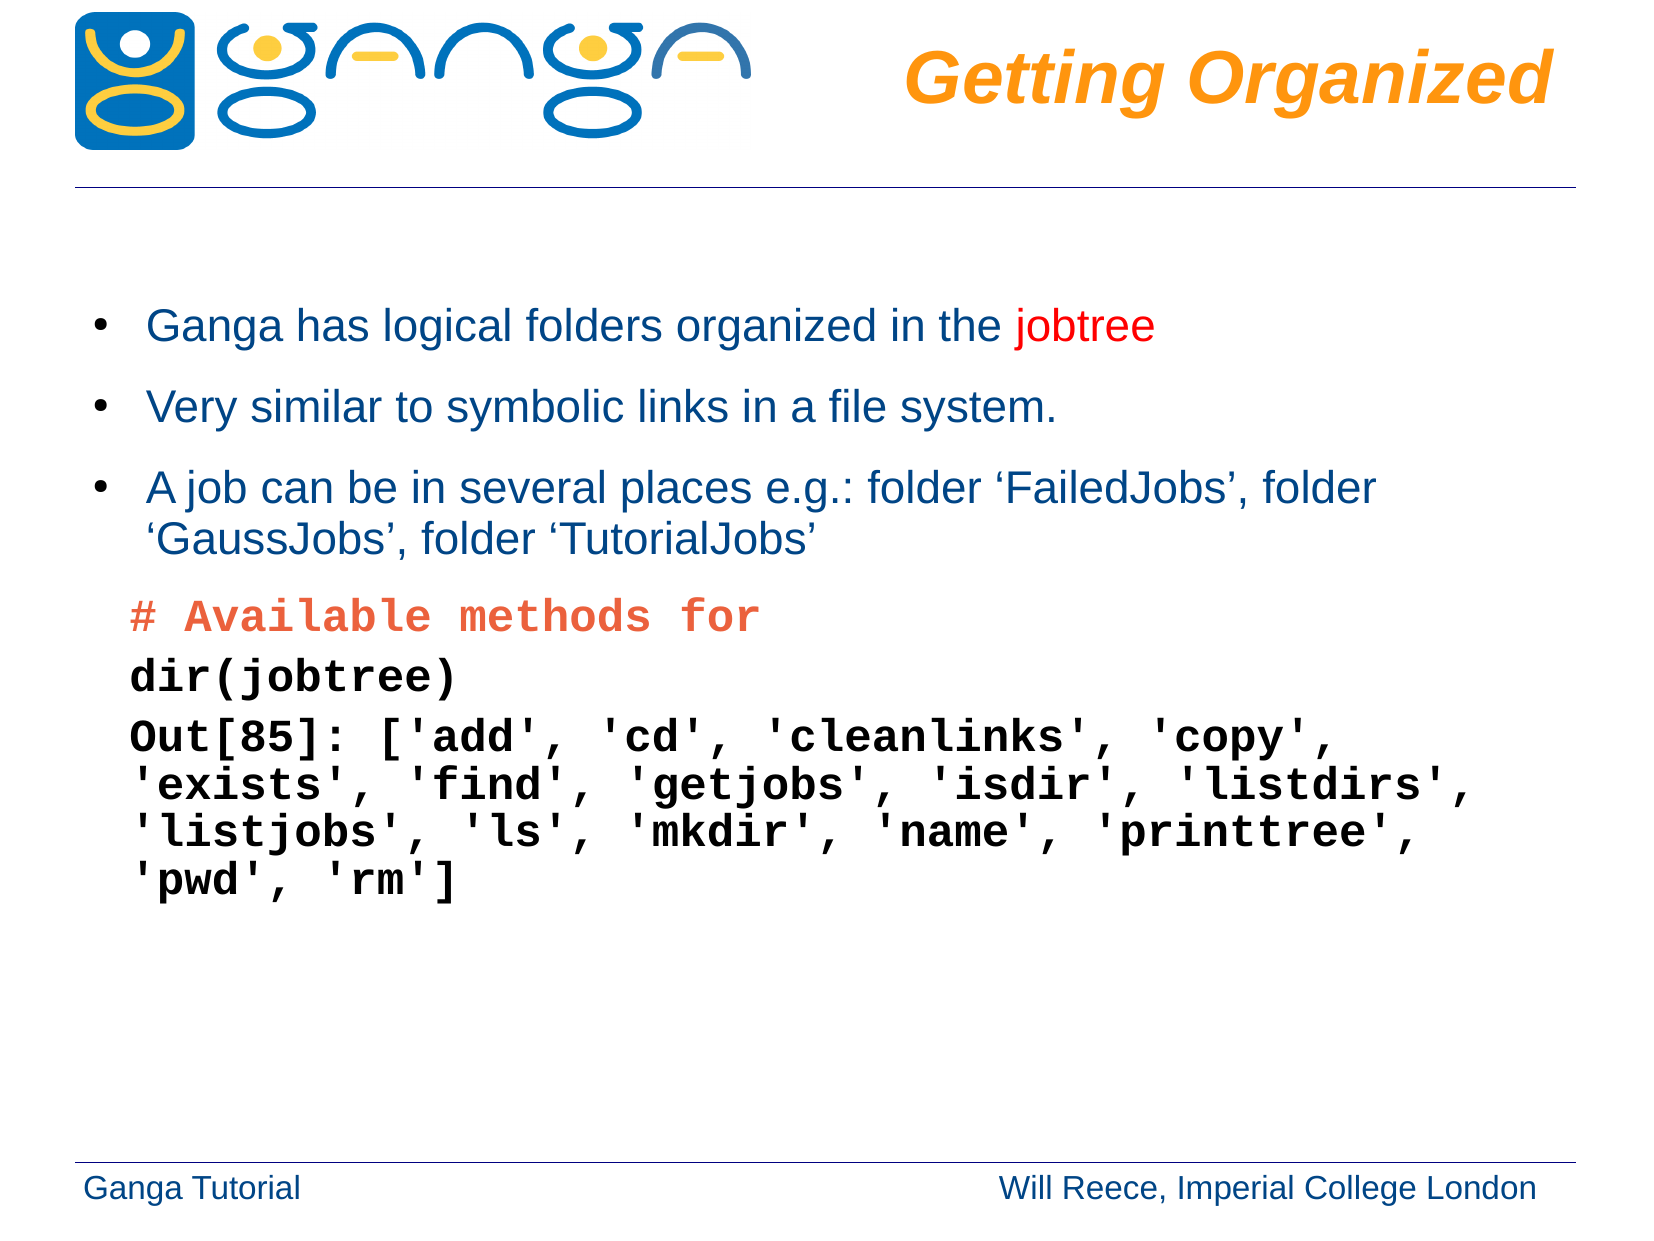

# Getting Organized
Ganga has logical folders organized in the jobtree
Very similar to symbolic links in a file system.
A job can be in several places e.g.: folder ‘FailedJobs’, folder ‘GaussJobs’, folder ‘TutorialJobs’
# Available methods for
dir(jobtree)
Out[85]: ['add', 'cd', 'cleanlinks', 'copy', 'exists', 'find', 'getjobs', 'isdir', 'listdirs', 'listjobs', 'ls', 'mkdir', 'name', 'printtree', 'pwd', 'rm']
Ganga Tutorial
Will Reece, Imperial College London